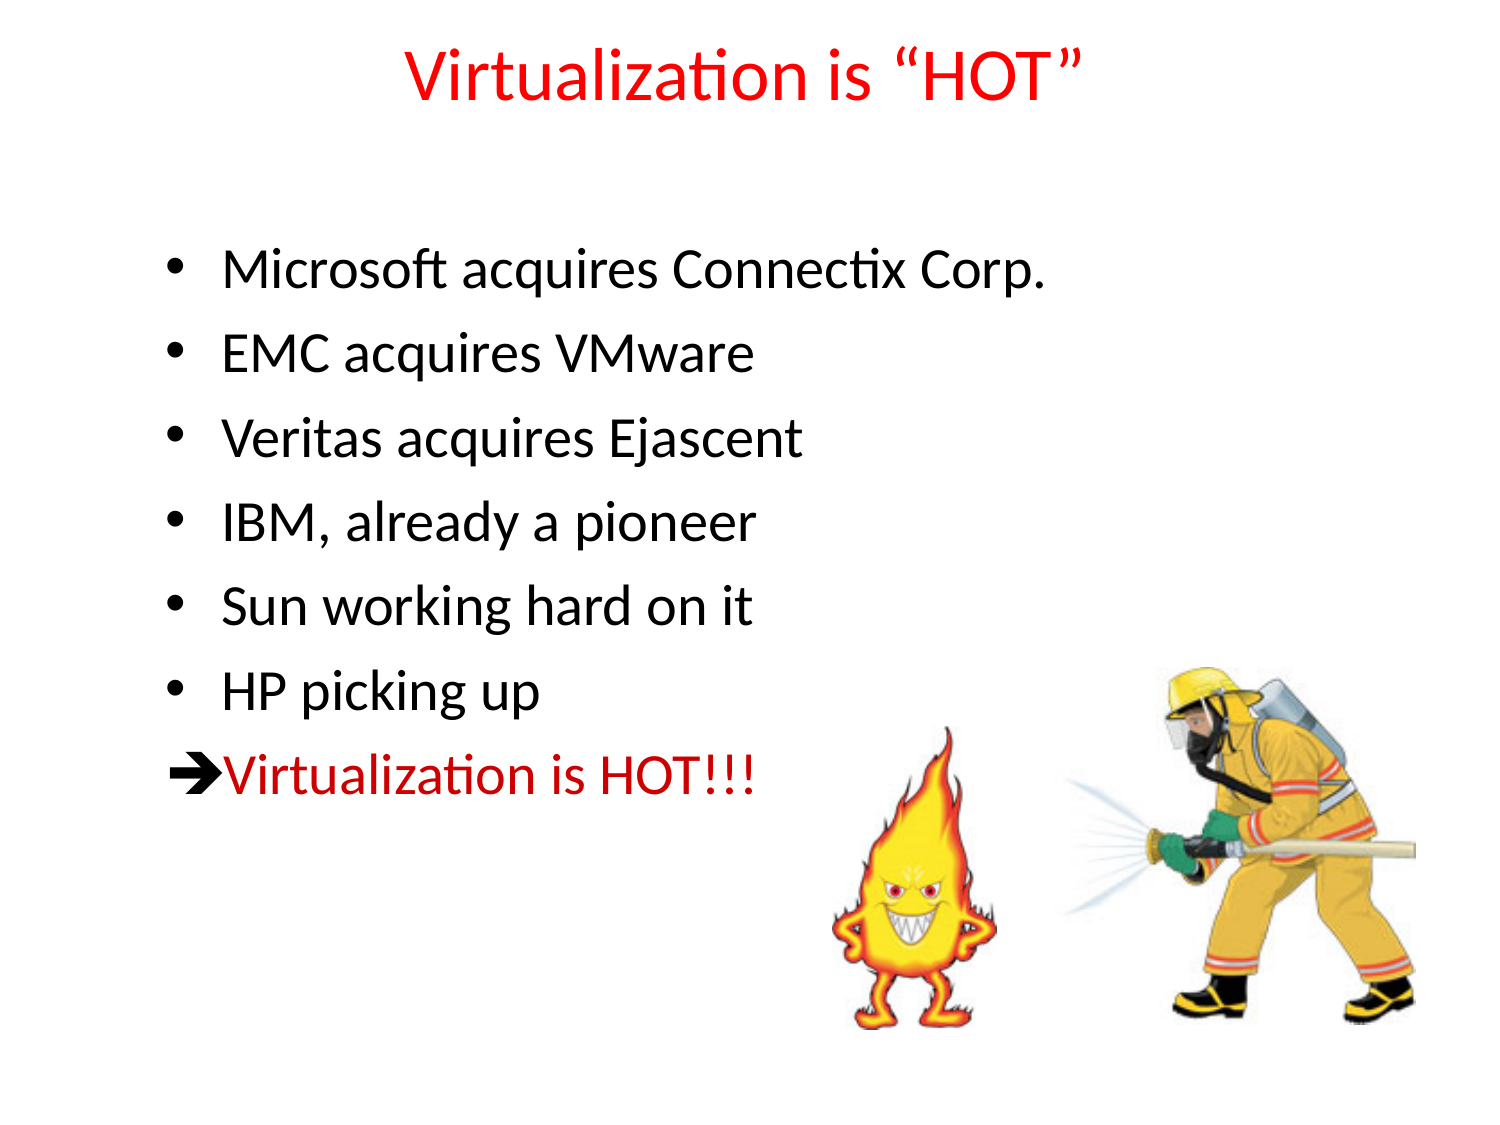

# Virtualization is “HOT”
Microsoft acquires Connectix Corp.
EMC acquires VMware
Veritas acquires Ejascent
IBM, already a pioneer
Sun working hard on it
HP picking up
Virtualization is HOT!!!